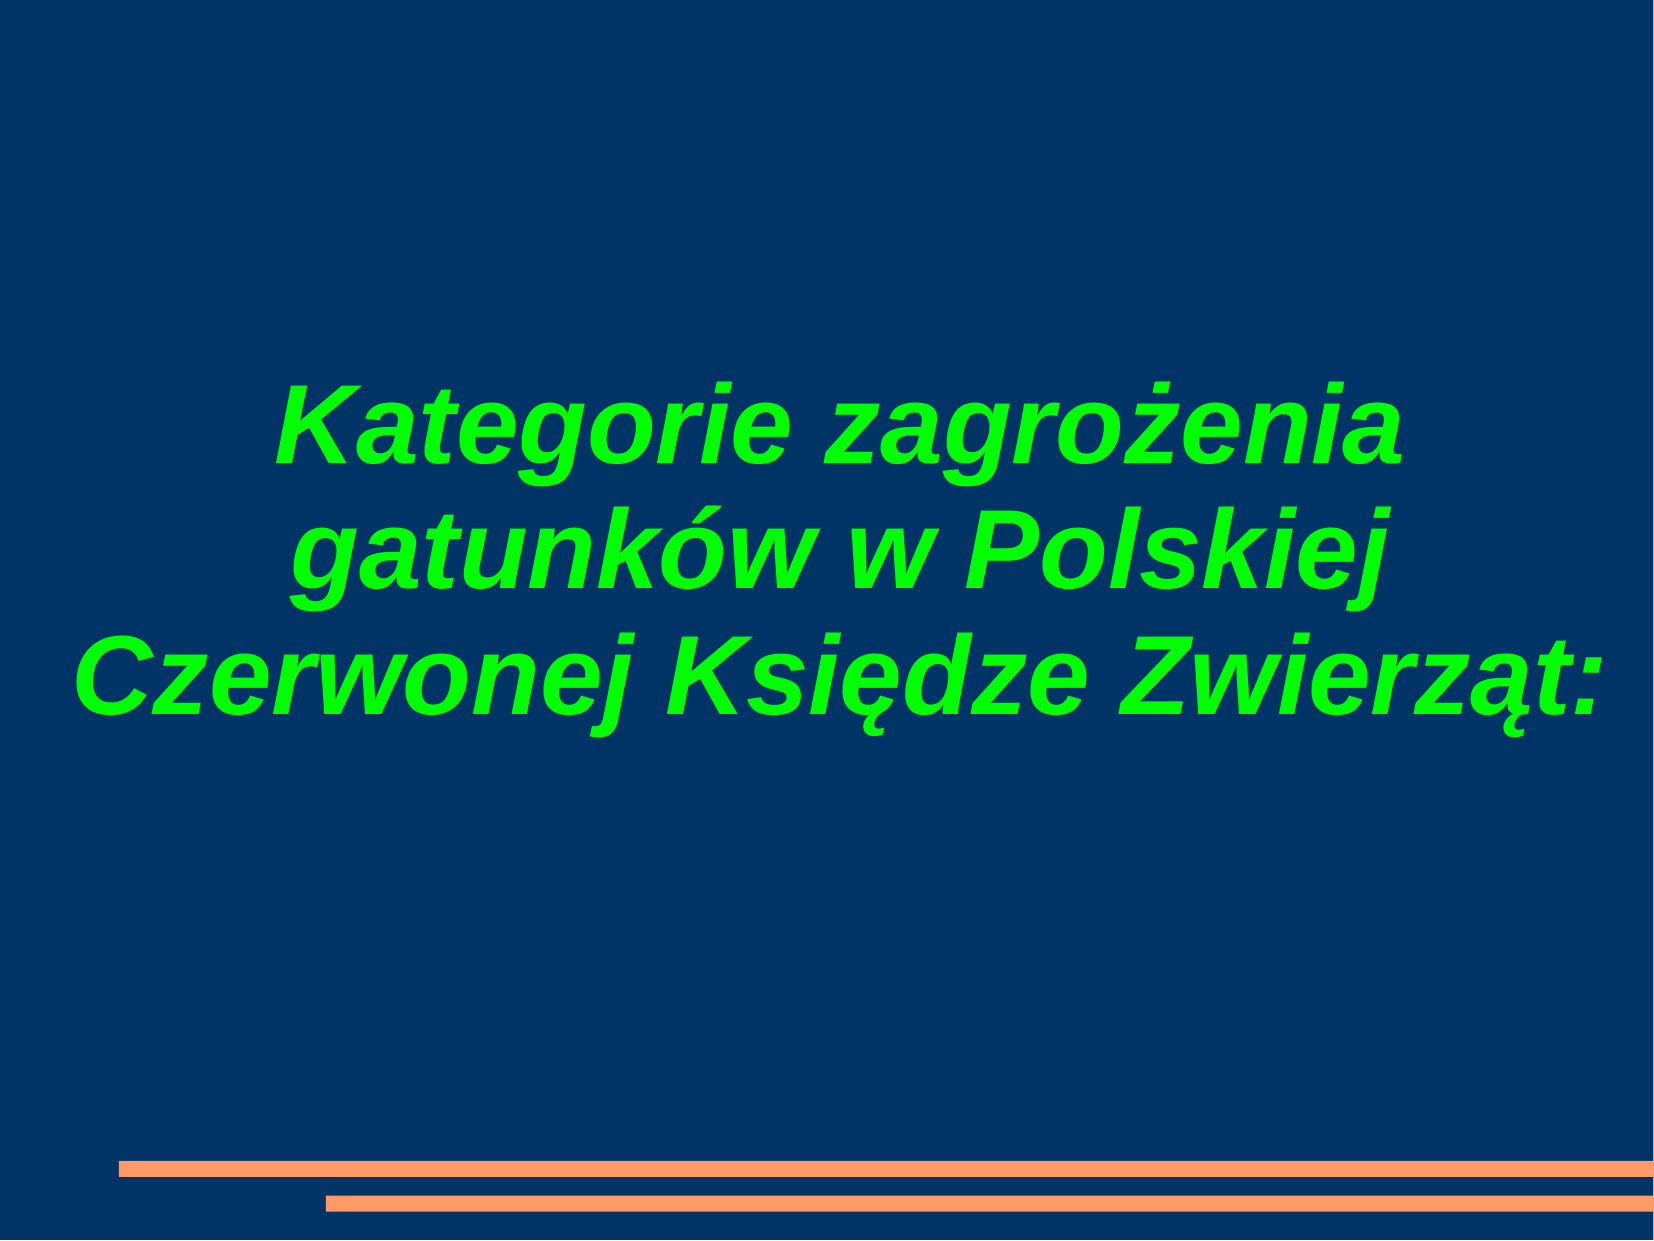

Kategorie zagrożenia gatunków w Polskiej Czerwonej Księdze Zwierząt:
#